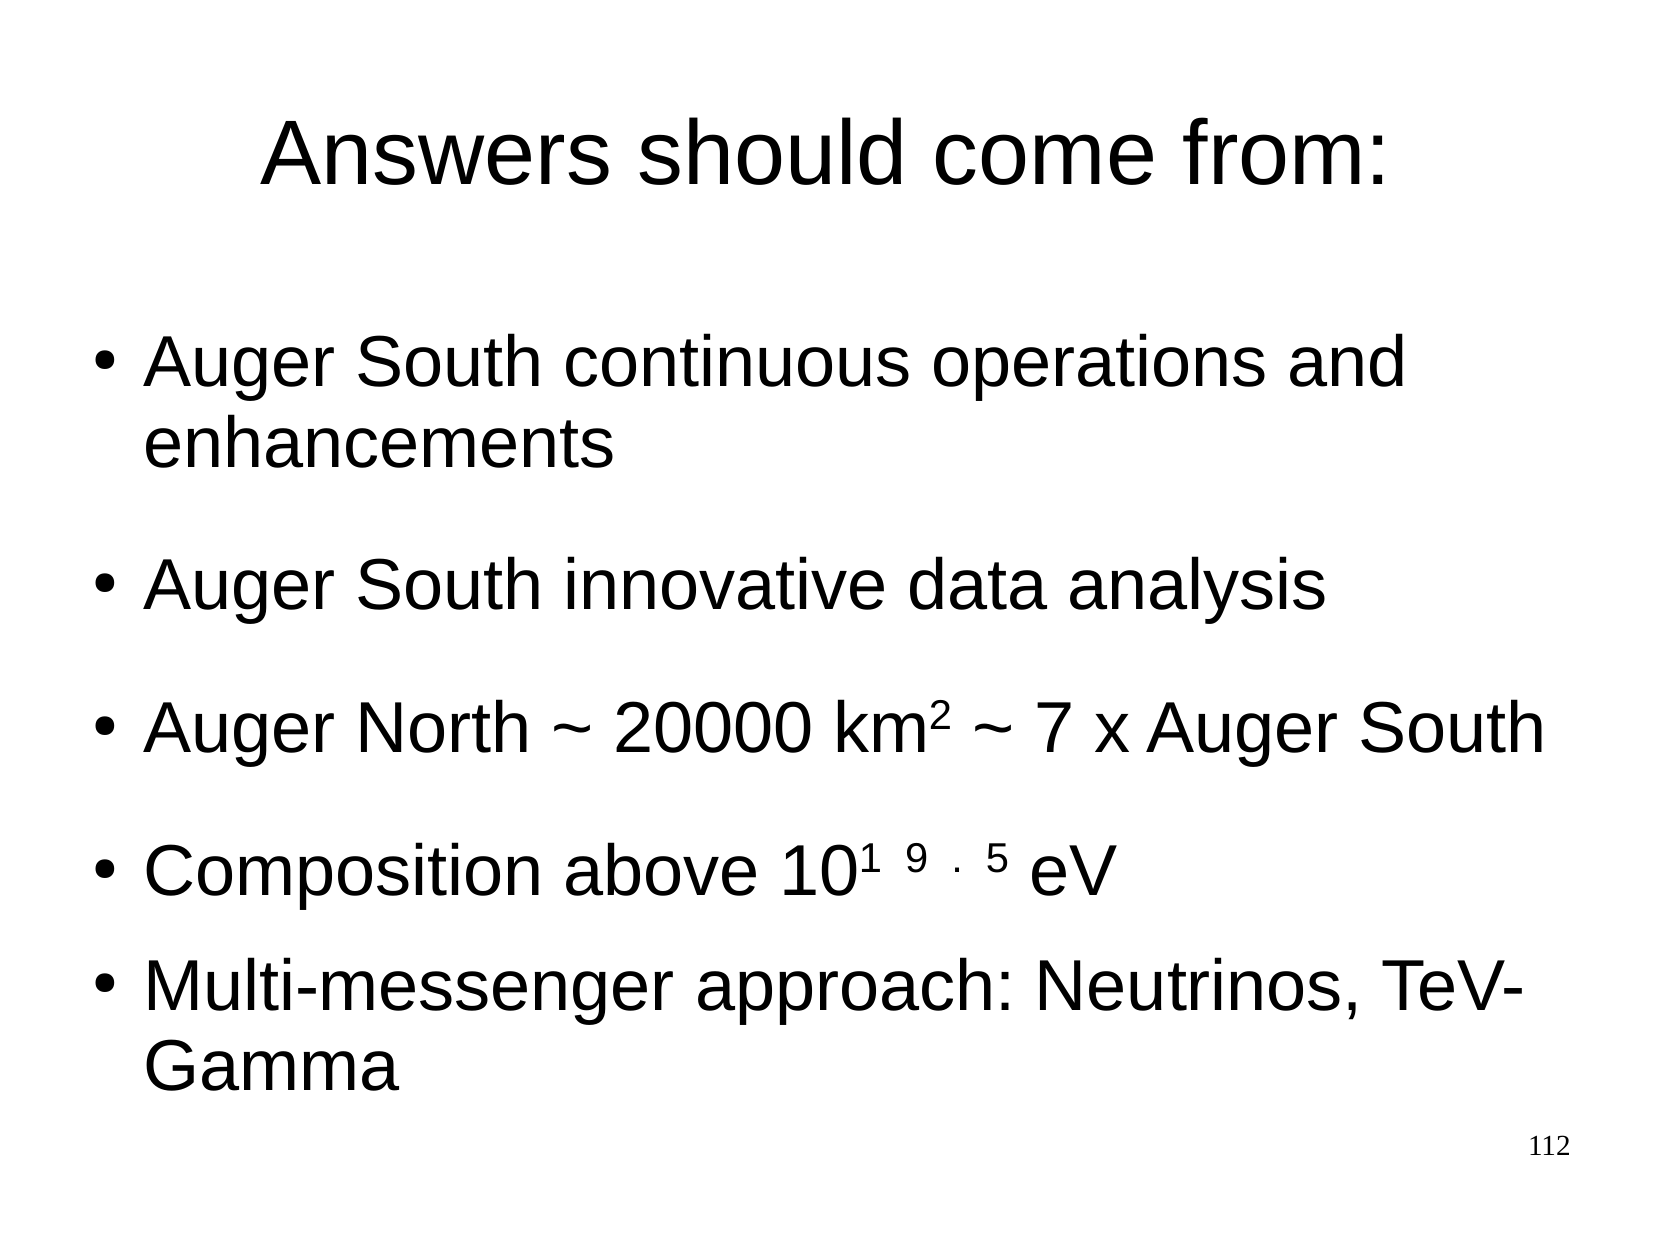

# Answers should come from:
Auger South continuous operations and enhancements
Auger South innovative data analysis
Auger North ~ 20000 km2 ~ 7 x Auger South
Composition above 101 9 . 5 eV
Multi-messenger approach: Neutrinos, TeV-Gamma
112